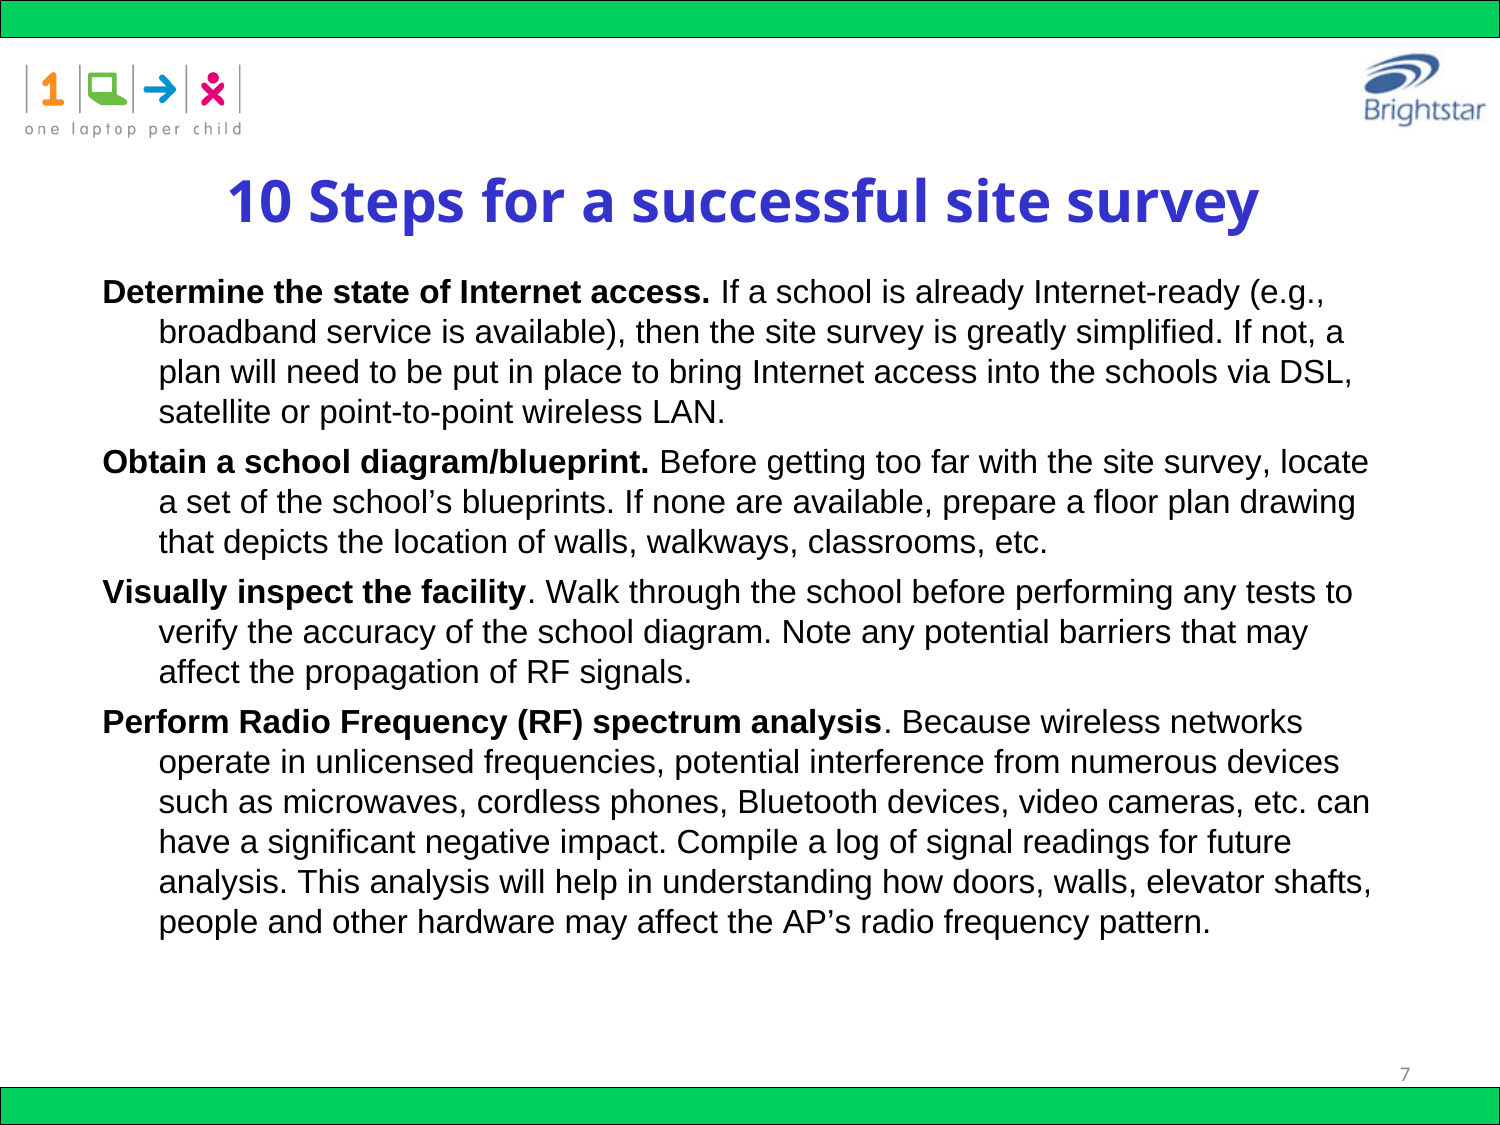

# 10 Steps for a successful site survey
Determine the state of Internet access. If a school is already Internet-ready (e.g., broadband service is available), then the site survey is greatly simplified. If not, a plan will need to be put in place to bring Internet access into the schools via DSL, satellite or point-to-point wireless LAN.
Obtain a school diagram/blueprint. Before getting too far with the site survey, locate a set of the school’s blueprints. If none are available, prepare a floor plan drawing that depicts the location of walls, walkways, classrooms, etc.
Visually inspect the facility. Walk through the school before performing any tests to verify the accuracy of the school diagram. Note any potential barriers that may affect the propagation of RF signals.
Perform Radio Frequency (RF) spectrum analysis. Because wireless networks operate in unlicensed frequencies, potential interference from numerous devices such as microwaves, cordless phones, Bluetooth devices, video cameras, etc. can have a significant negative impact. Compile a log of signal readings for future analysis. This analysis will help in understanding how doors, walls, elevator shafts, people and other hardware may affect the AP’s radio frequency pattern.